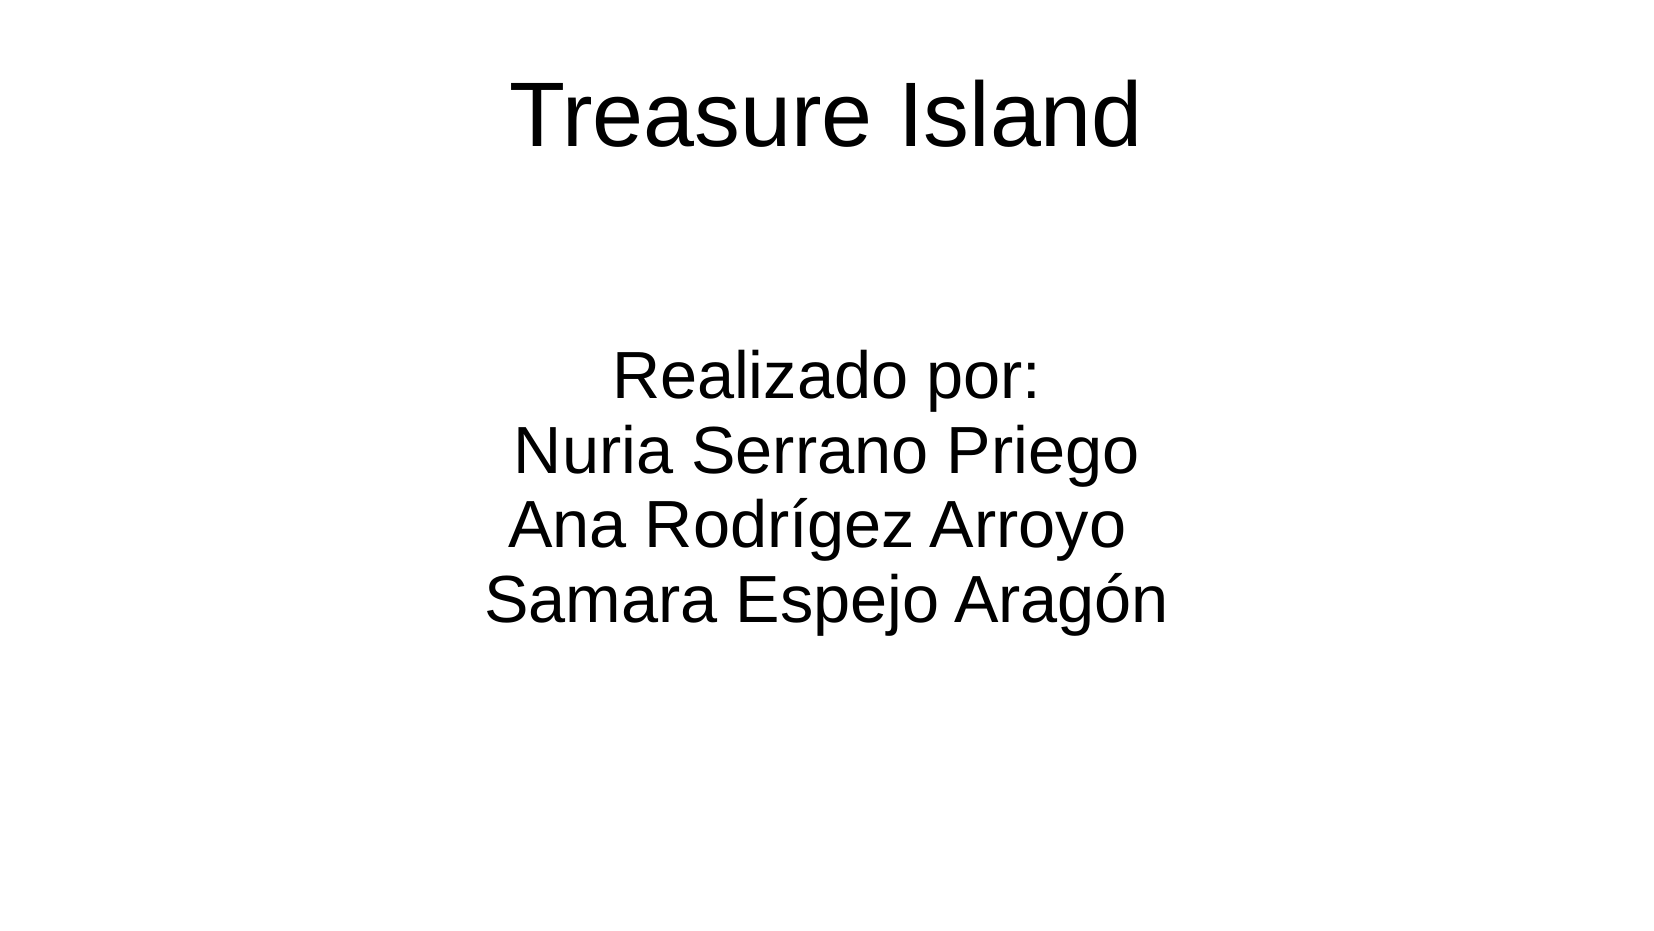

# Treasure Island
Realizado por:
Nuria Serrano Priego
Ana Rodrígez Arroyo
Samara Espejo Aragón